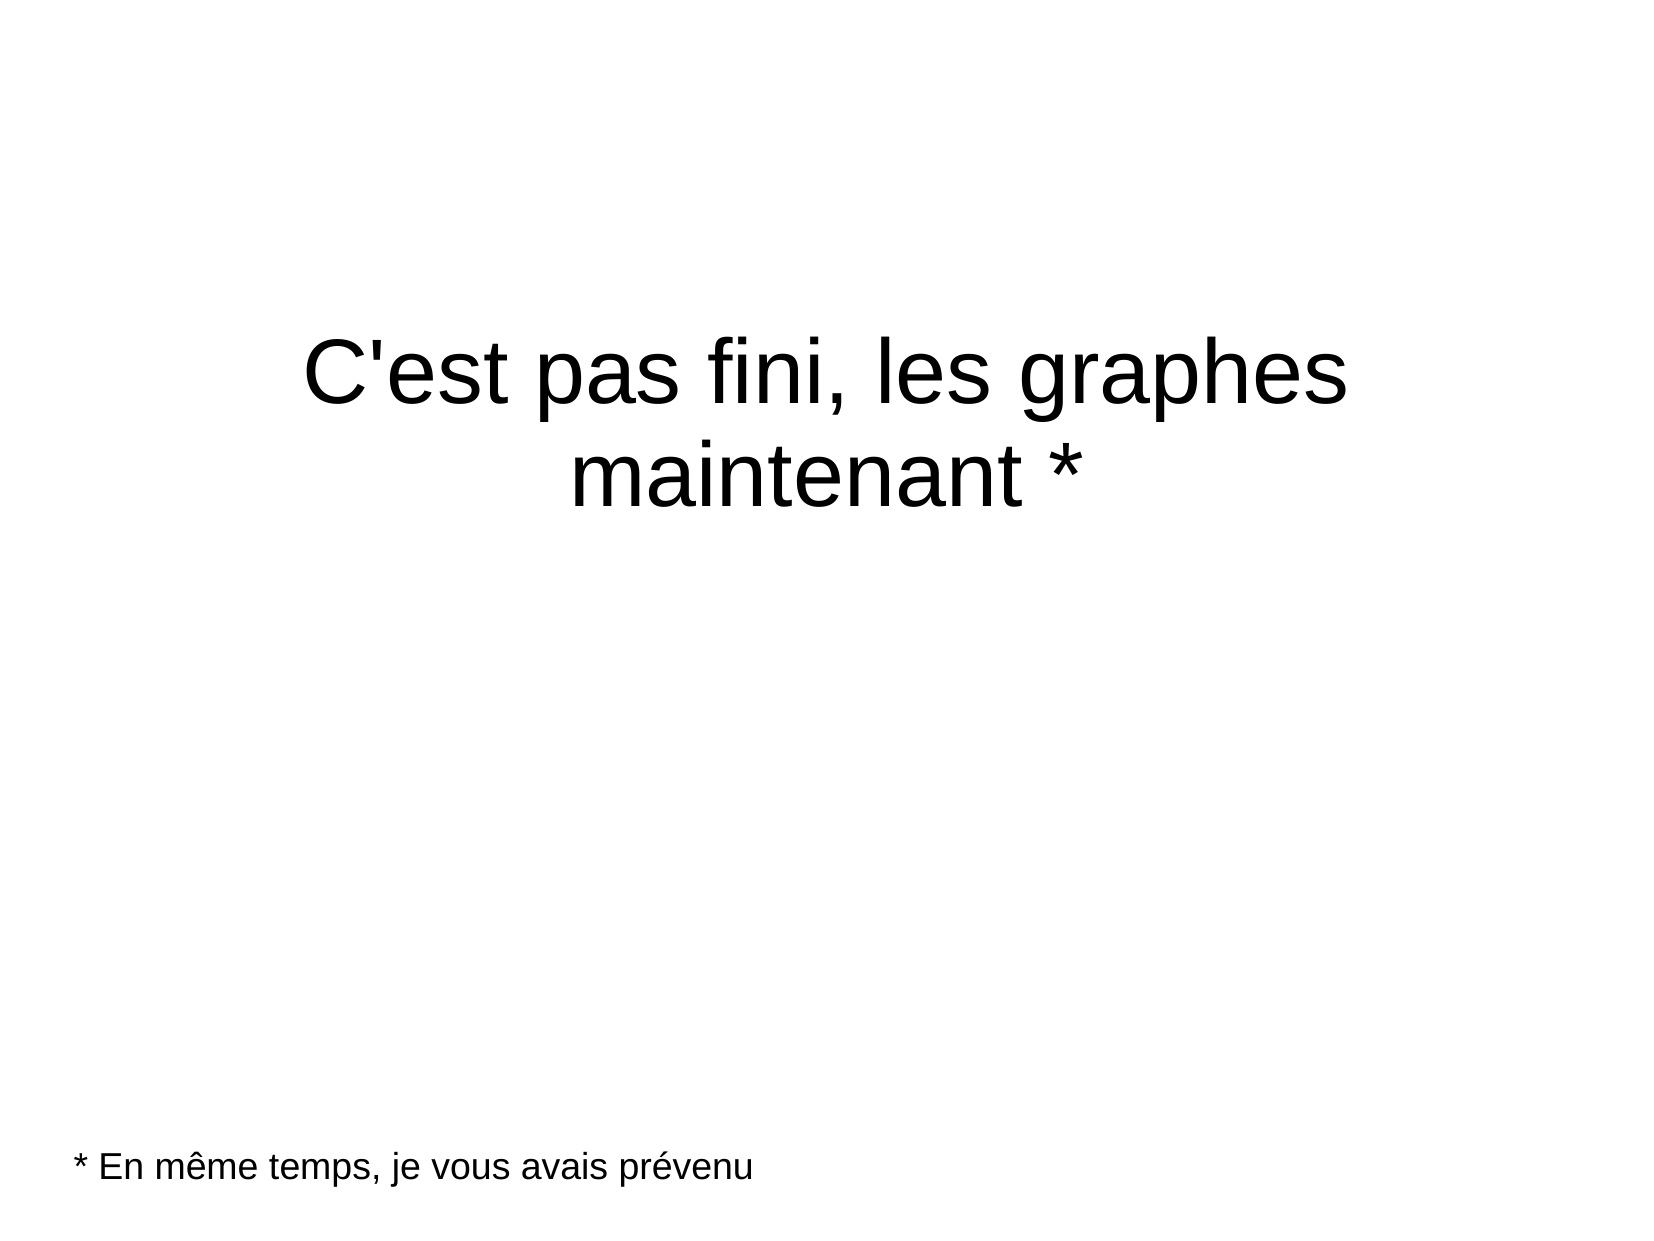

# C'est pas fini, les graphes maintenant *
* En même temps, je vous avais prévenu